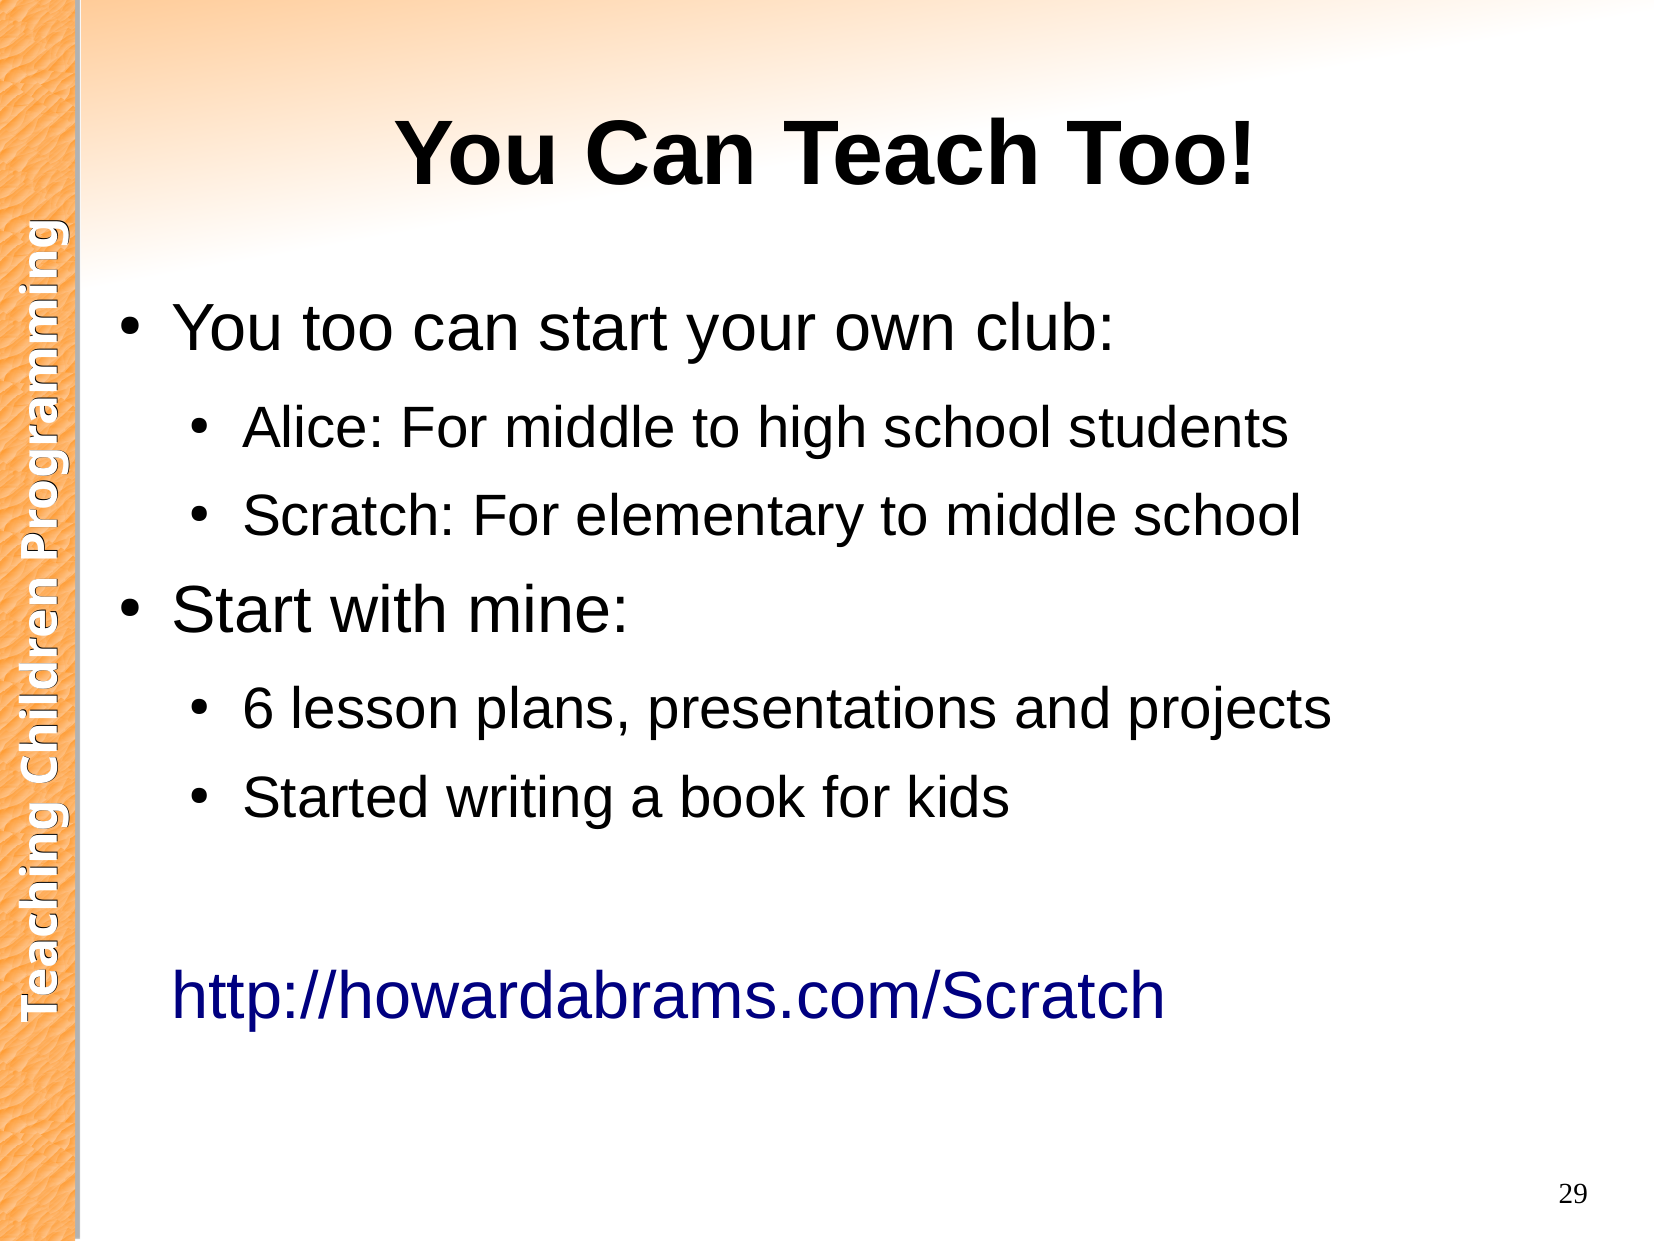

# You Can Teach Too!
You too can start your own club:
Alice: For middle to high school students
Scratch: For elementary to middle school
Start with mine:
6 lesson plans, presentations and projects
Started writing a book for kids
http://howardabrams.com/Scratch
29